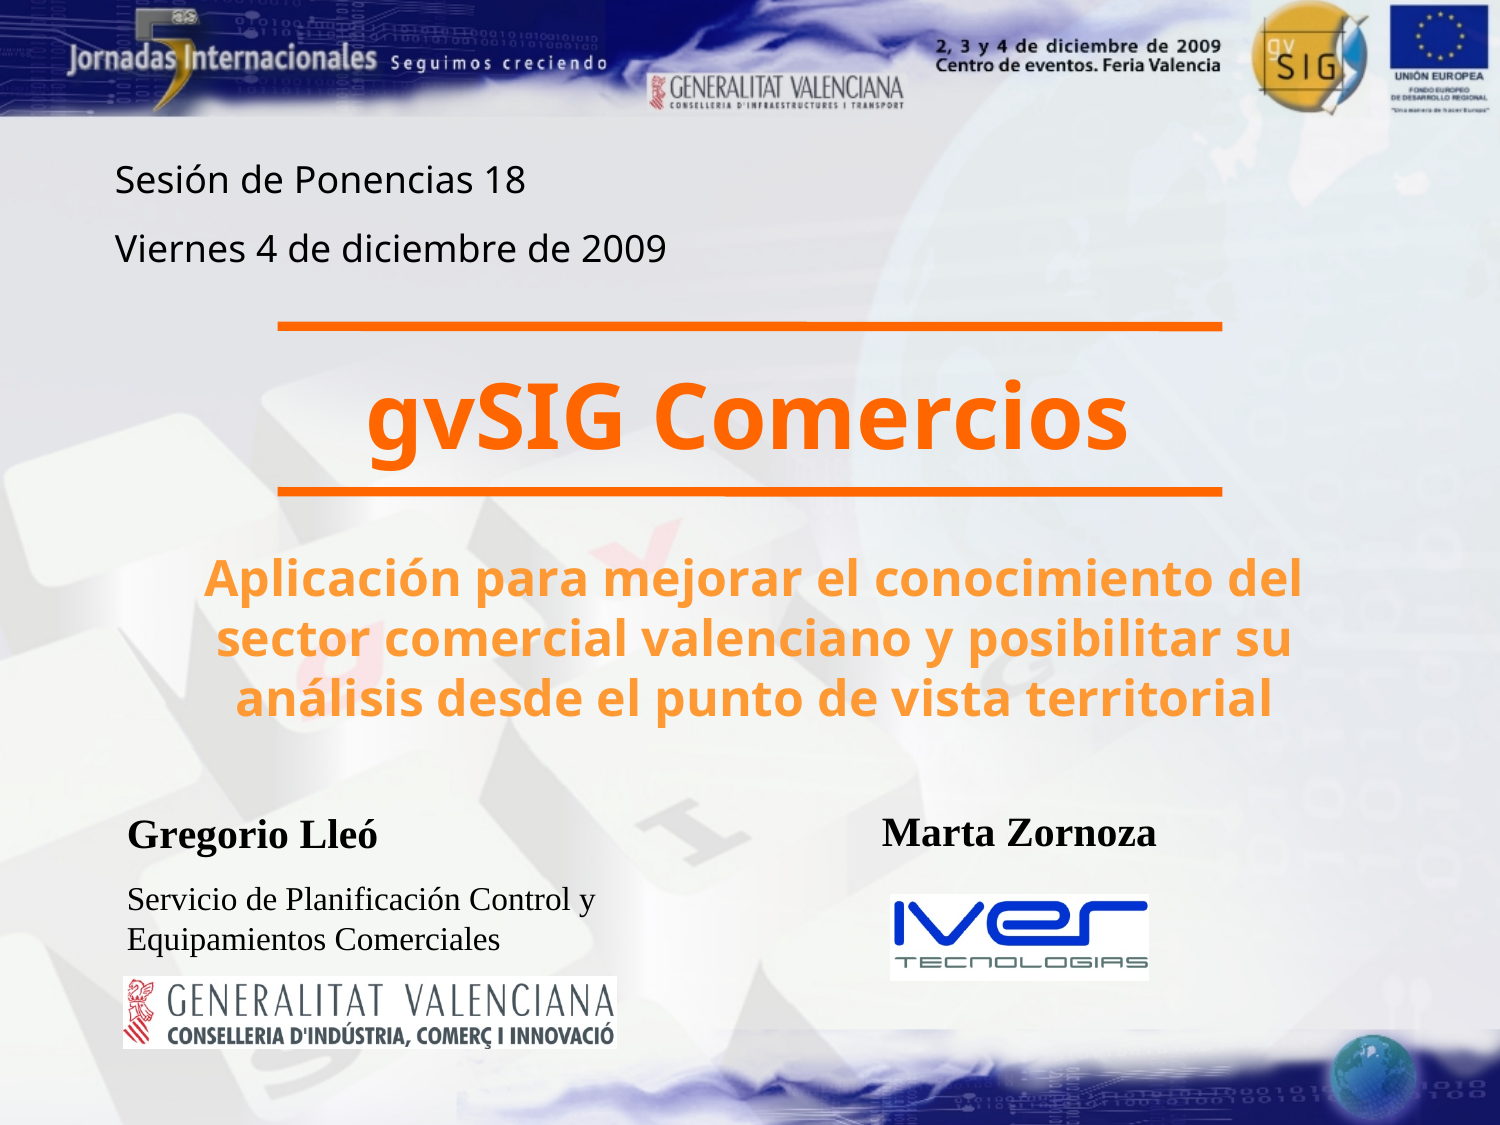

Sesión de Ponencias 18
Viernes 4 de diciembre de 2009
gvSIG Comercios
Aplicación para mejorar el conocimiento del sector comercial valenciano y posibilitar su análisis desde el punto de vista territorial
Marta Zornoza
Gregorio Lleó
Servicio de Planificación Control y Equipamientos Comerciales